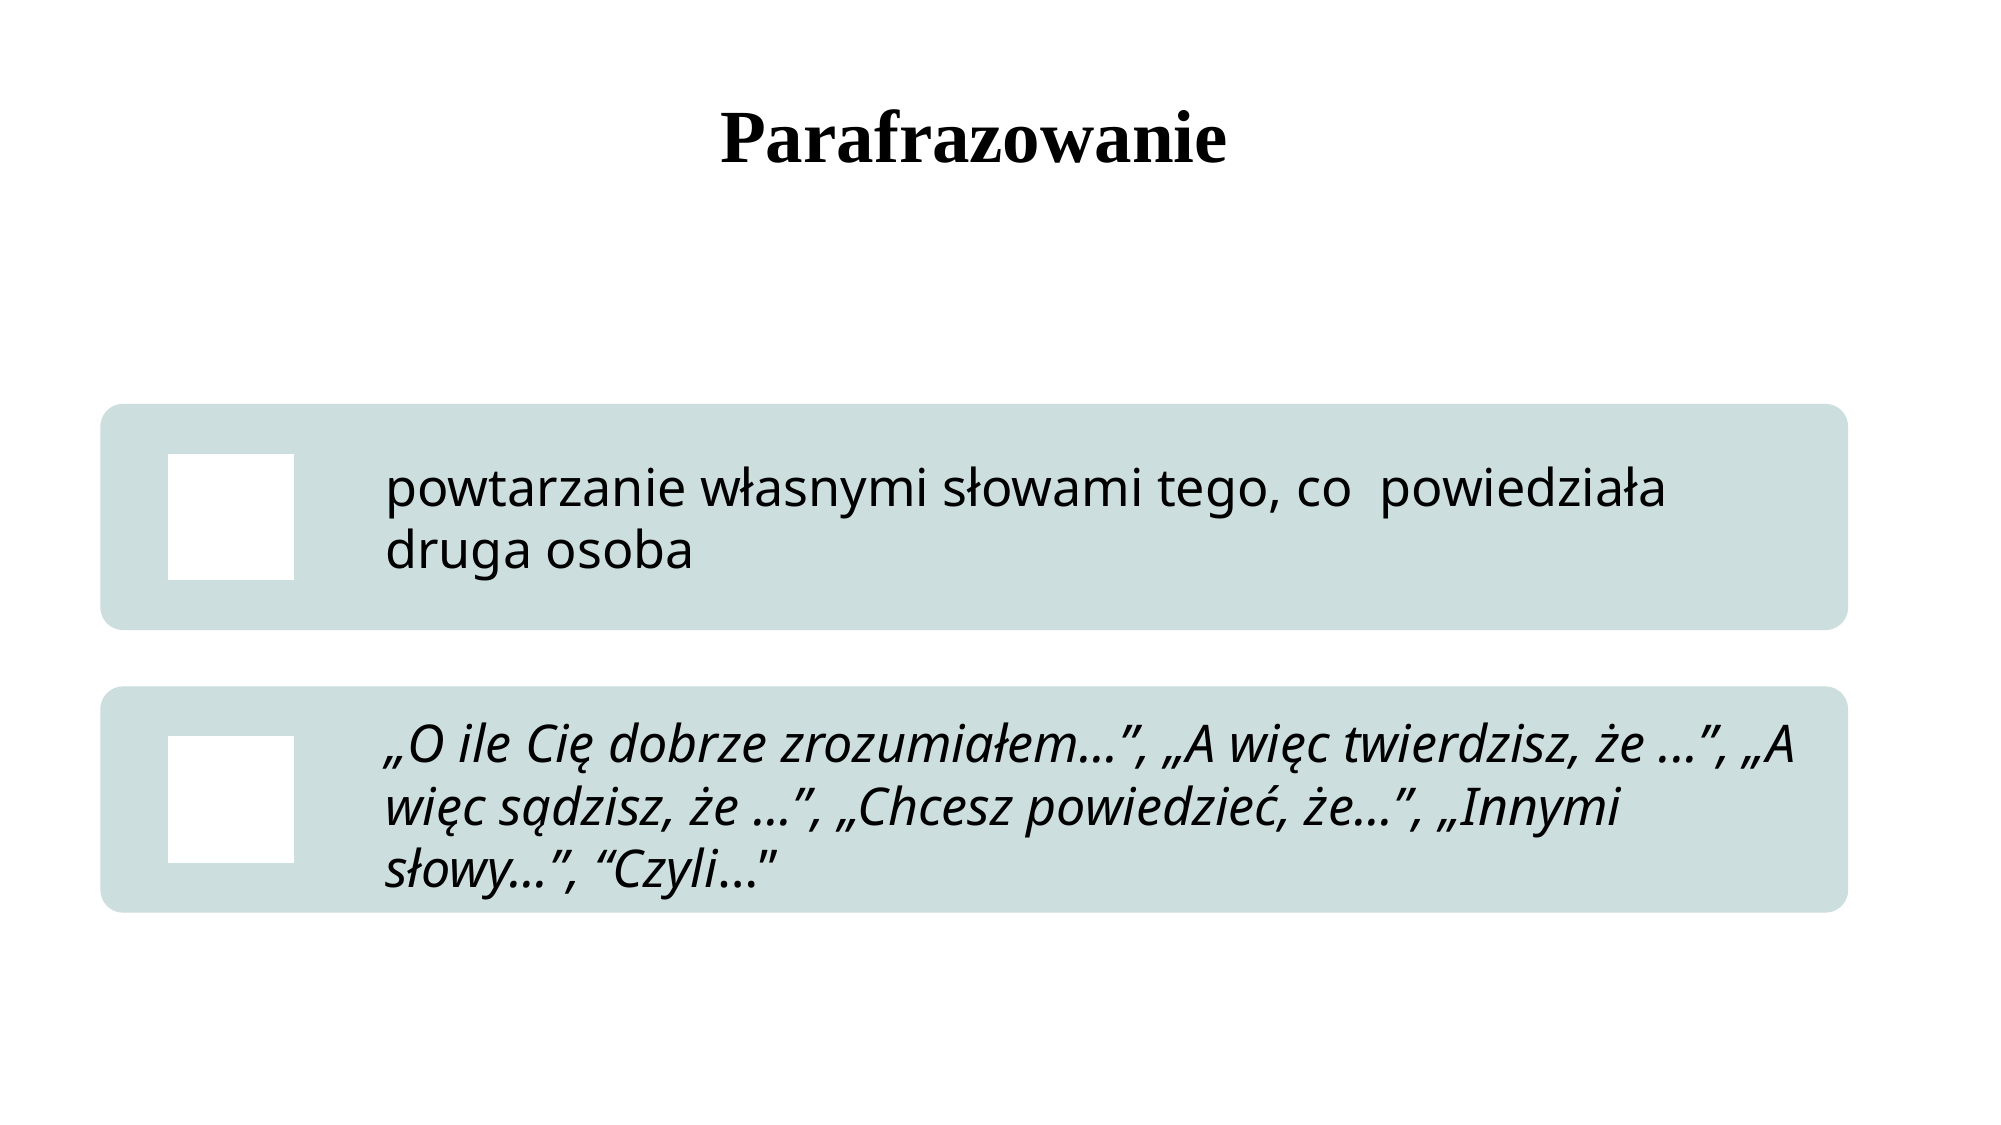

# Parafrazowanie
powtarzanie własnymi słowami tego, co powiedziała druga osoba
„O ile Cię dobrze zrozumiałem...”, „A więc twierdzisz, że ...”, „A więc sądzisz, że ...”, „Chcesz powiedzieć, że...”, „Innymi słowy...”, “Czyli…”